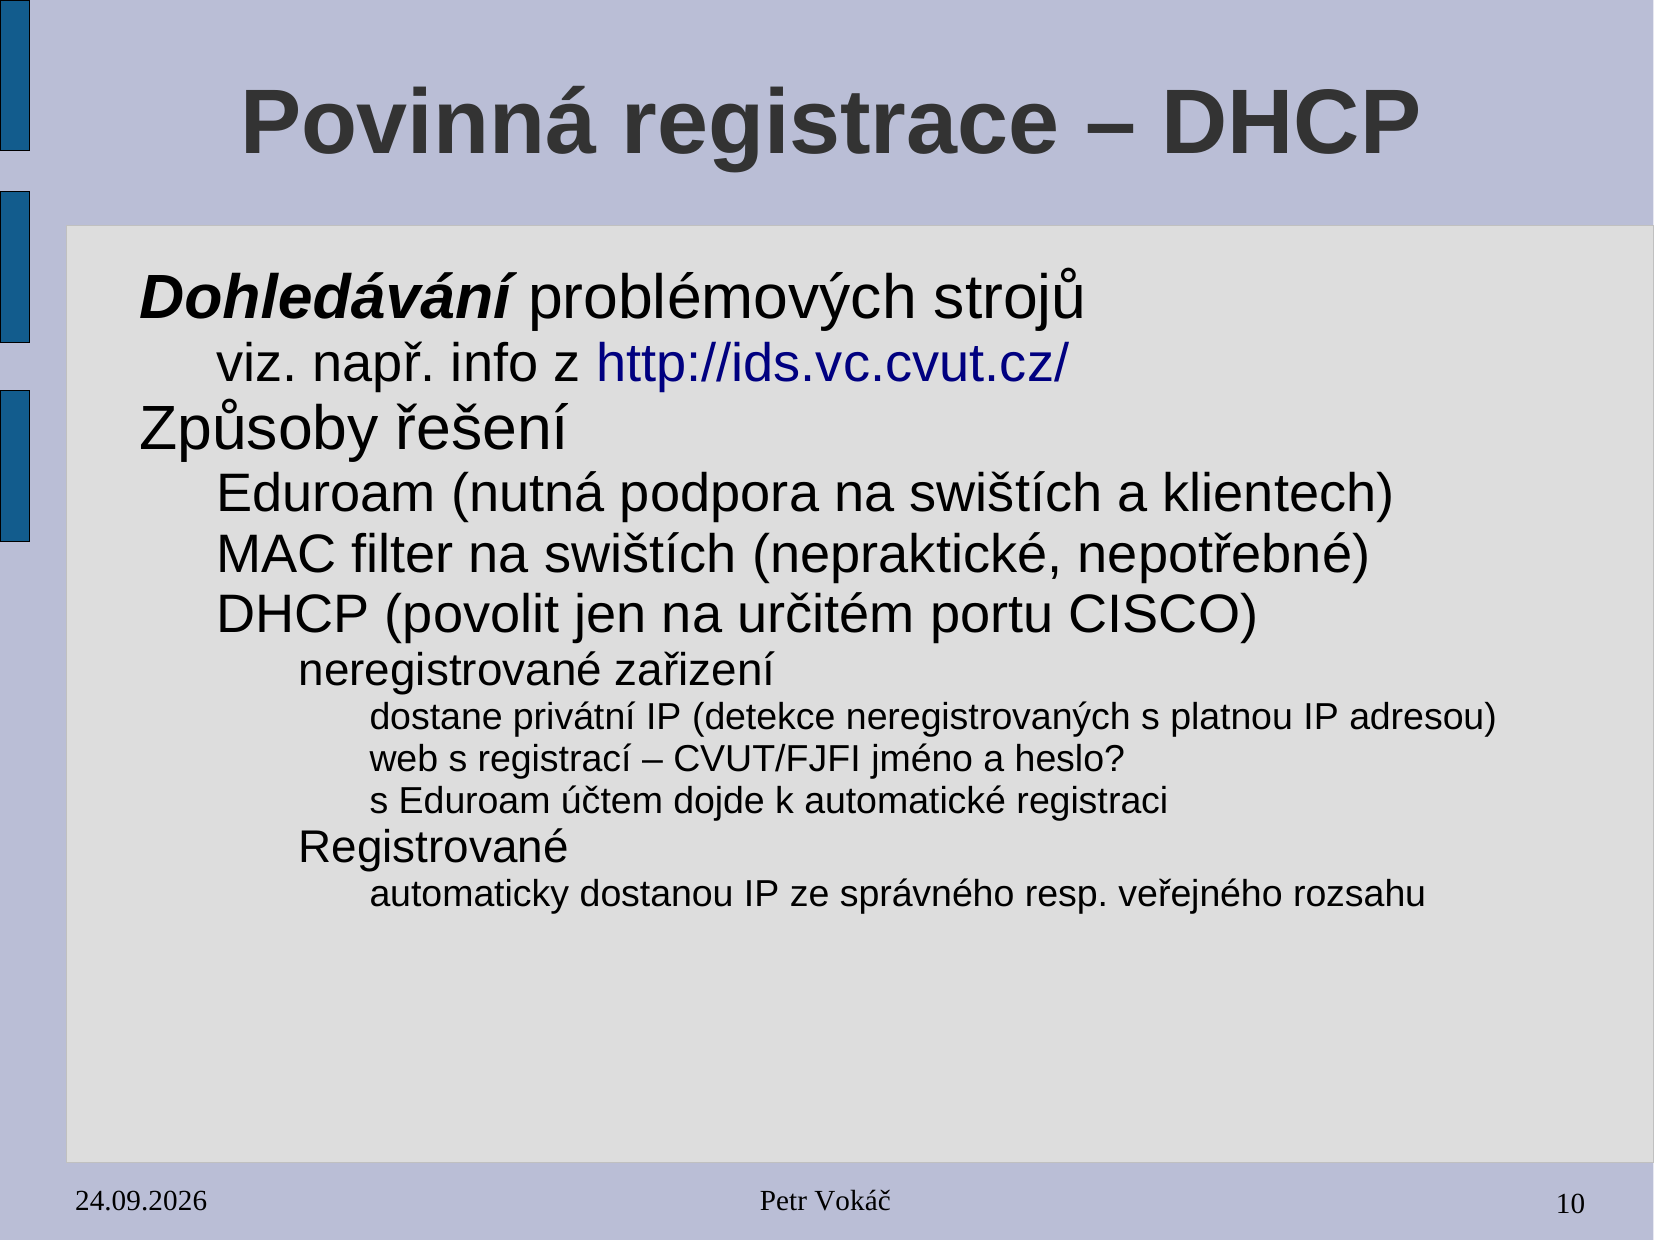

# Povinná registrace – DHCP
Dohledávání problémových strojů
viz. např. info z http://ids.vc.cvut.cz/
Způsoby řešení
Eduroam (nutná podpora na swištích a klientech)
MAC filter na swištích (nepraktické, nepotřebné)
DHCP (povolit jen na určitém portu CISCO)
neregistrované zařizení
dostane privátní IP (detekce neregistrovaných s platnou IP adresou)
web s registrací – CVUT/FJFI jméno a heslo?
s Eduroam účtem dojde k automatické registraci
Registrované
automaticky dostanou IP ze správného resp. veřejného rozsahu
Petr Vokáč
10